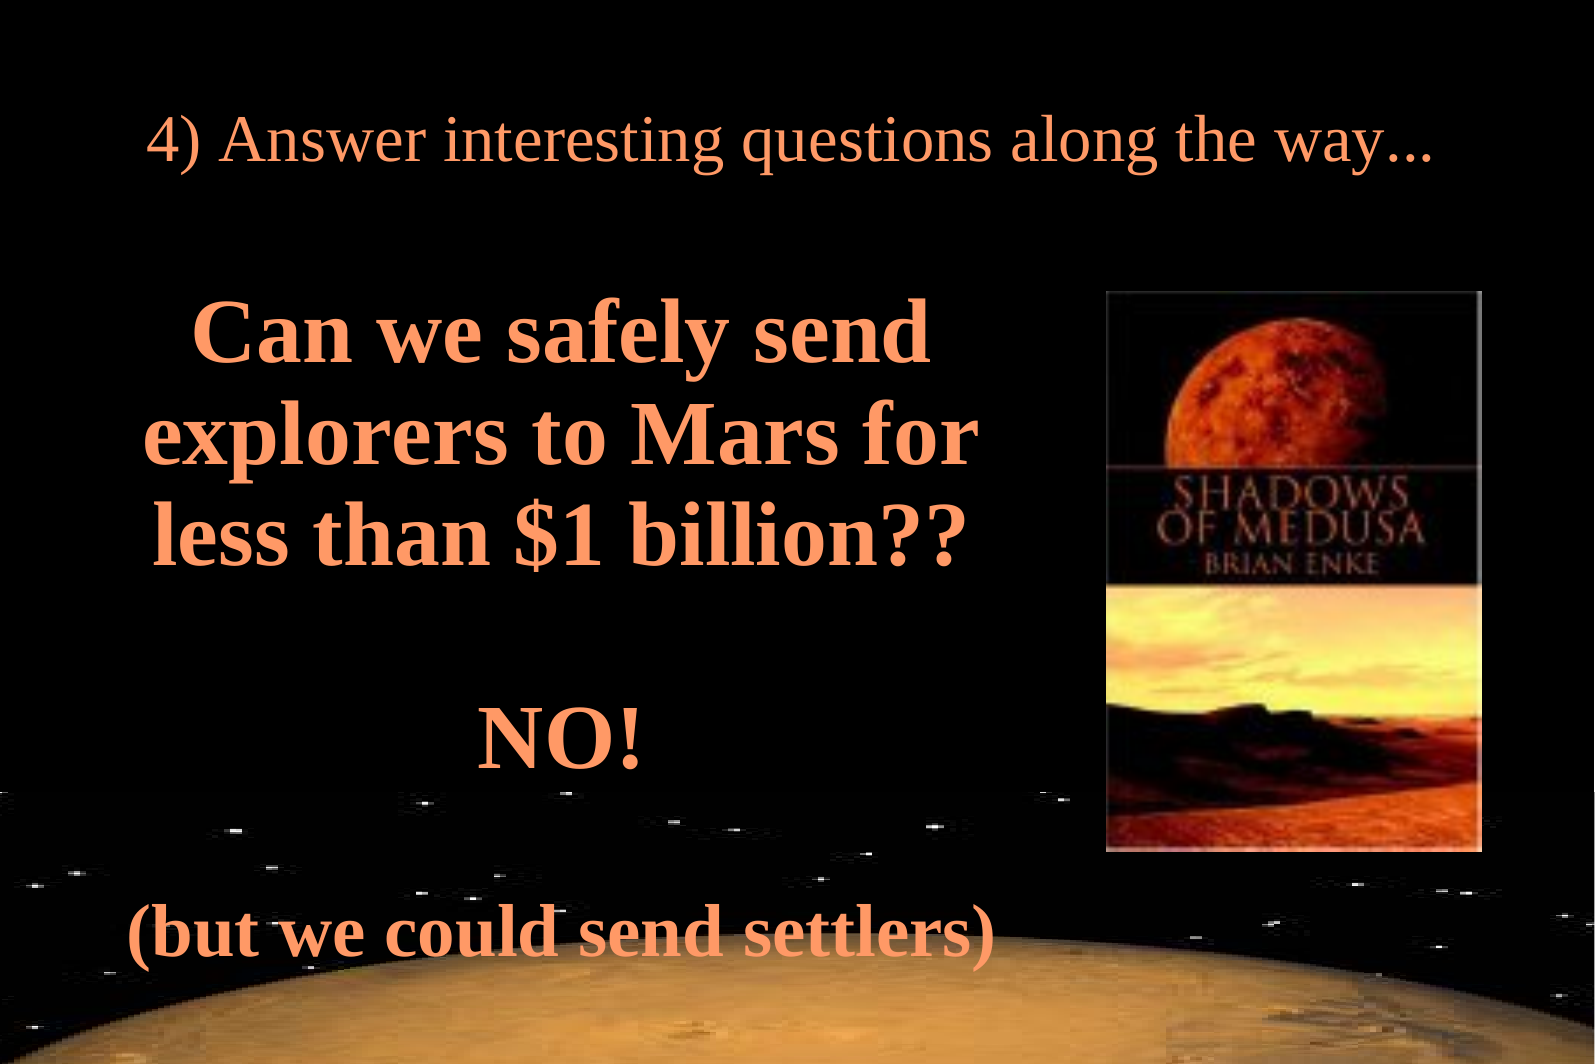

# Answer interesting questions along the way...
Can we safely send explorers to Mars for less than $1 billion??
NO!
(but we could send settlers)